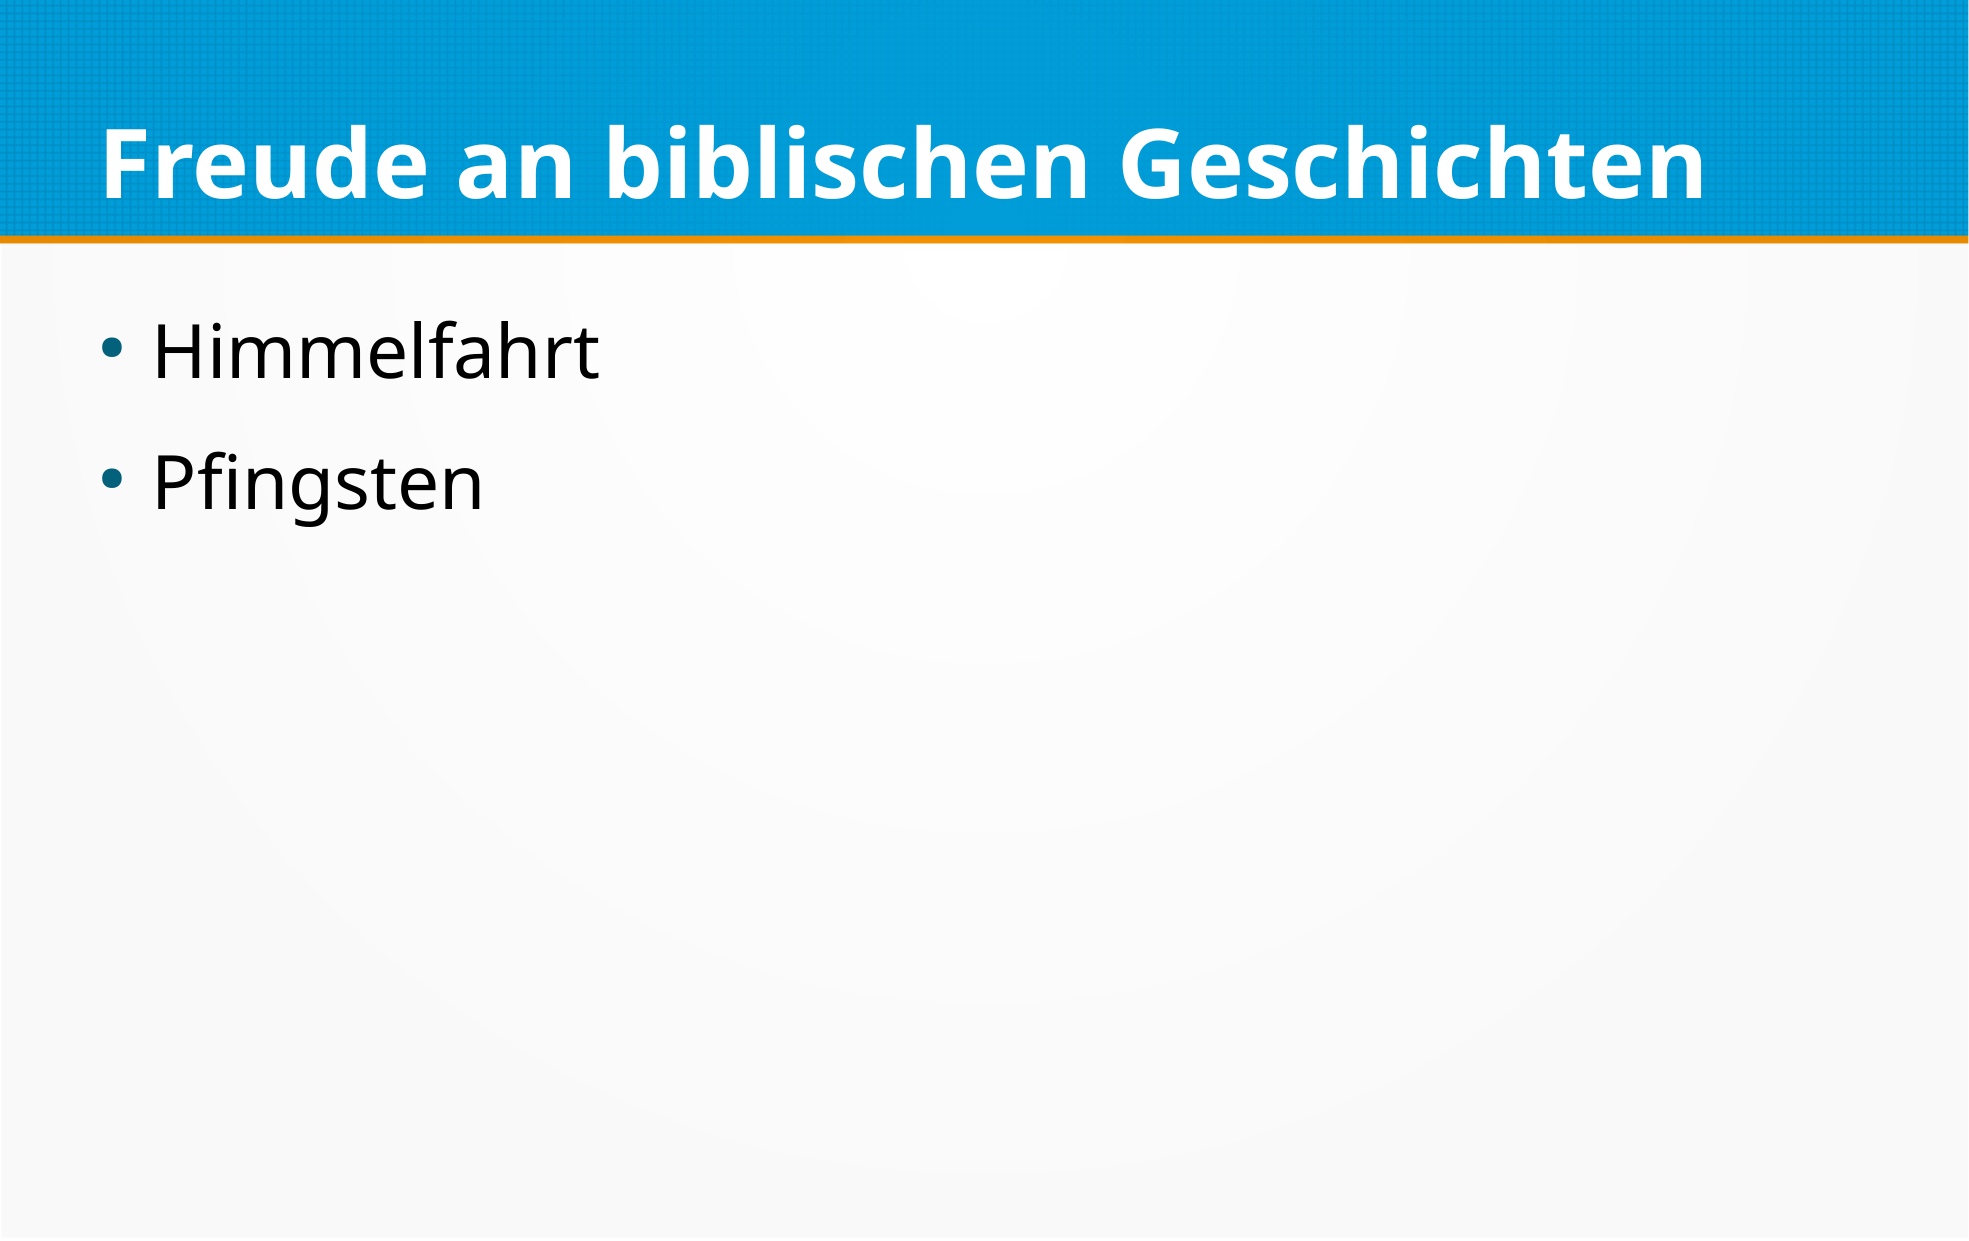

# Freude an biblischen Geschichten
Himmelfahrt
Pfingsten